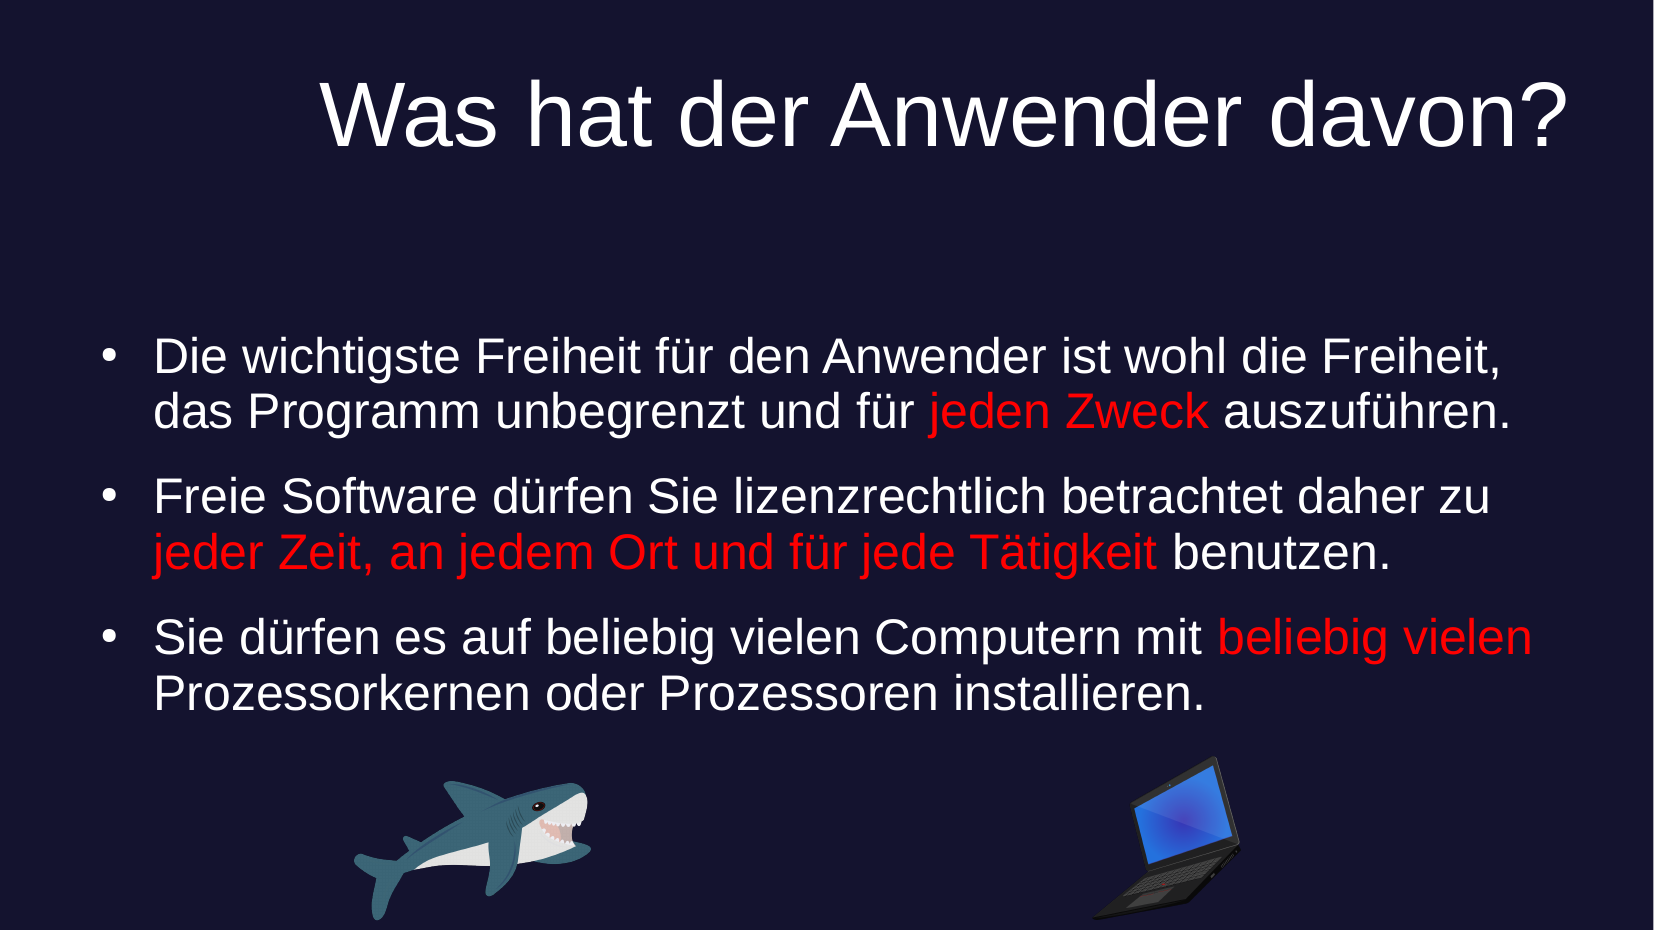

# Was hat der Anwender davon?
Die wichtigste Freiheit für den Anwender ist wohl die Freiheit, das Programm unbegrenzt und für jeden Zweck auszuführen.
Freie Software dürfen Sie lizenzrechtlich betrachtet daher zu jeder Zeit, an jedem Ort und für jede Tätigkeit benutzen.
Sie dürfen es auf beliebig vielen Computern mit beliebig vielen Prozessorkernen oder Prozessoren installieren.